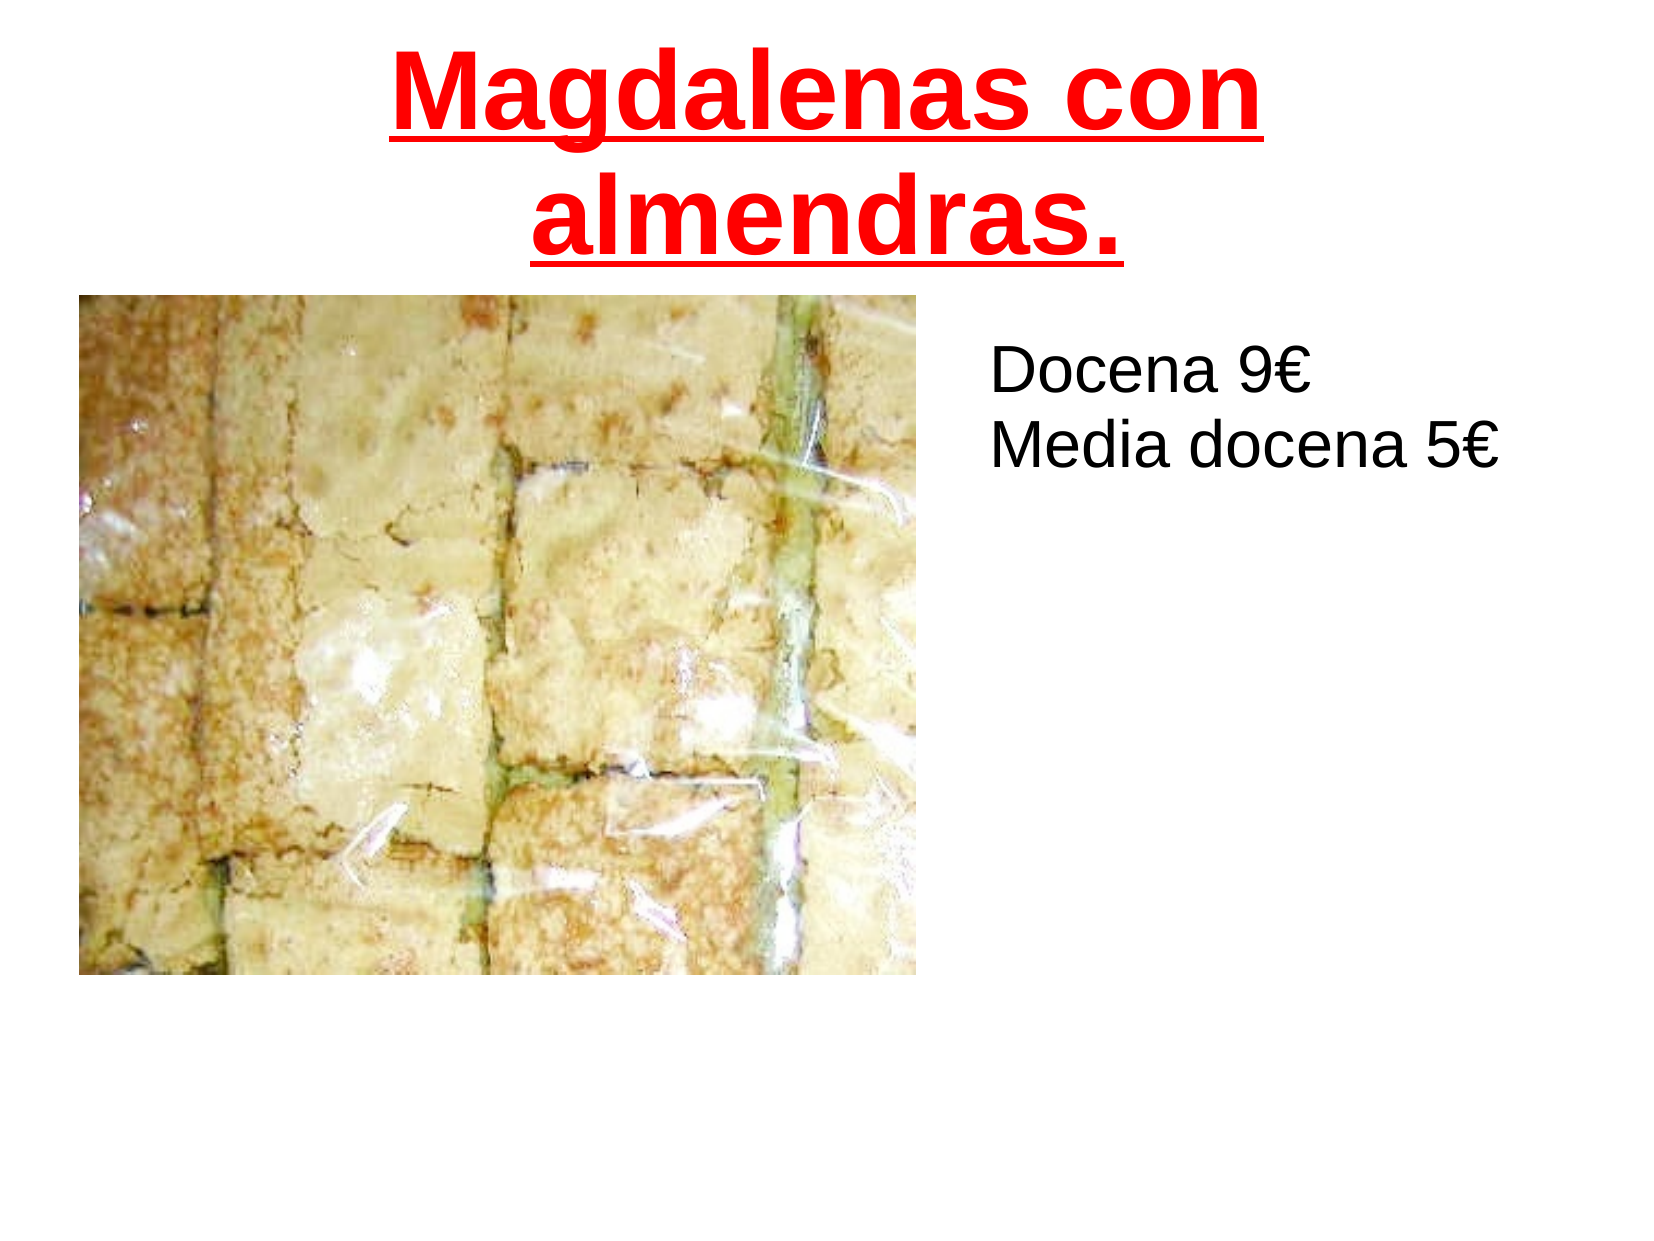

# Magdalenas con almendras.
Docena 9€
Media docena 5€